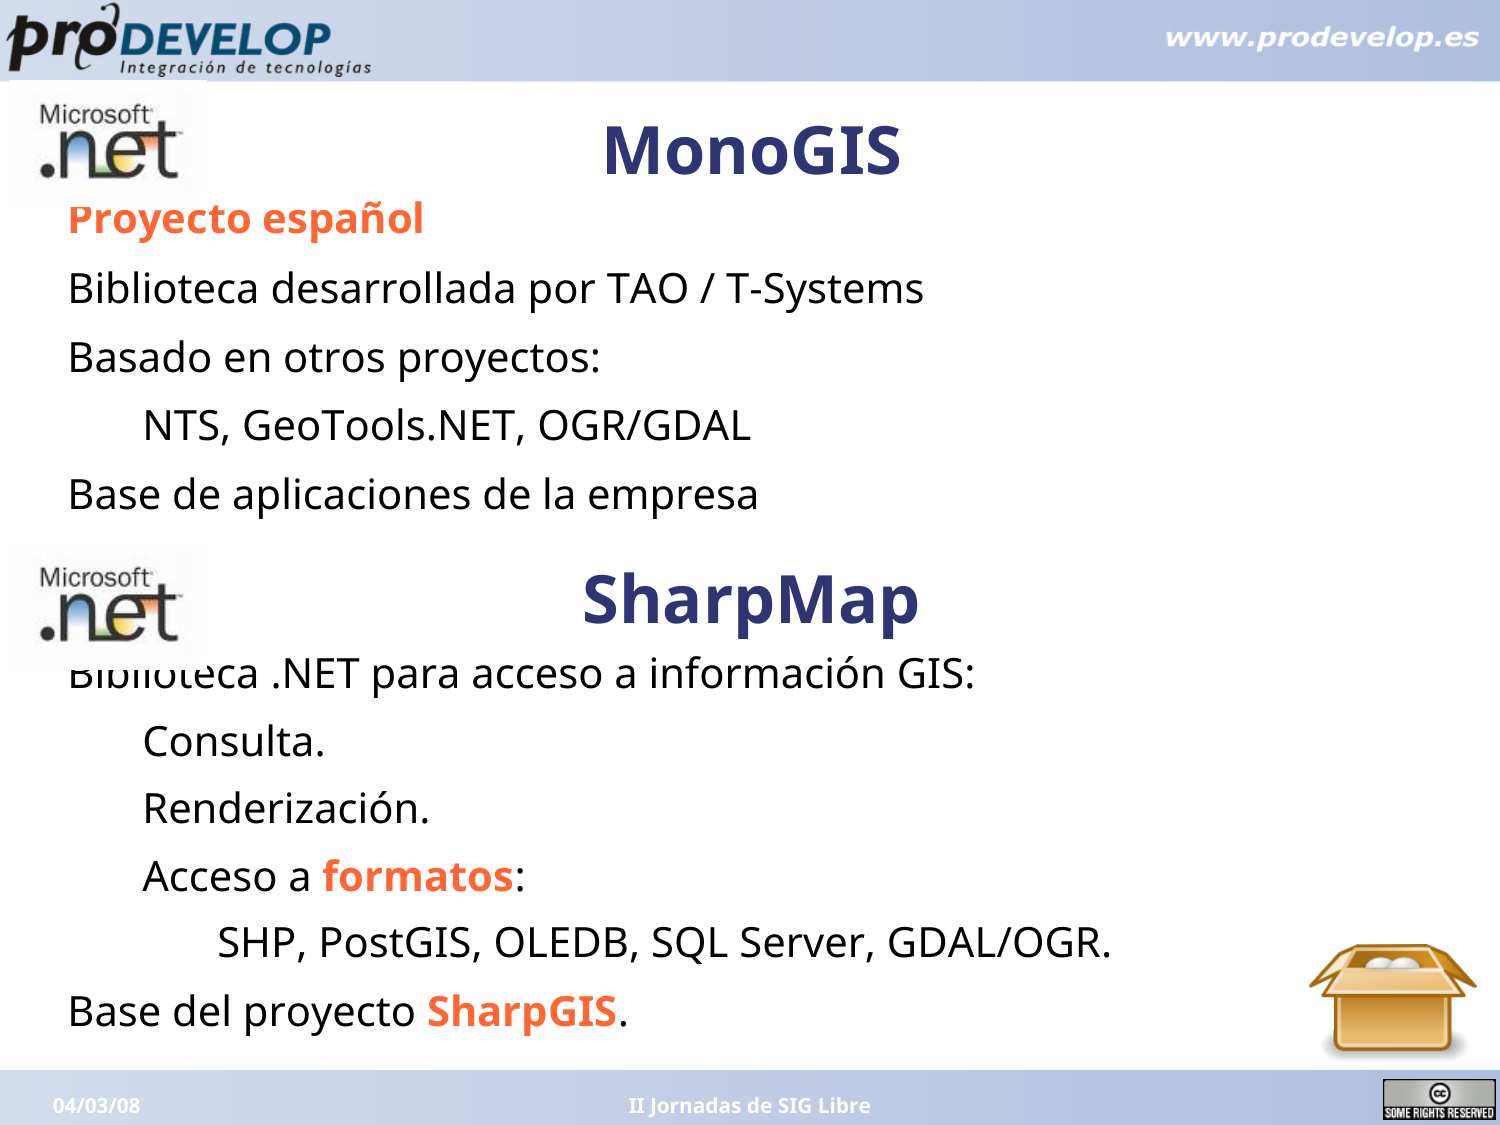

# MonoGIS
Proyecto español
Biblioteca desarrollada por TAO / T-Systems
Basado en otros proyectos:
NTS, GeoTools.NET, OGR/GDAL
Base de aplicaciones de la empresa
SharpMap
Biblioteca .NET para acceso a información GIS:
Consulta.
Renderización.
Acceso a formatos:
SHP, PostGIS, OLEDB, SQL Server, GDAL/OGR.
Base del proyecto SharpGIS.
25/10/2006
46
Plan Difusión Interna gvSIG v. 2.0